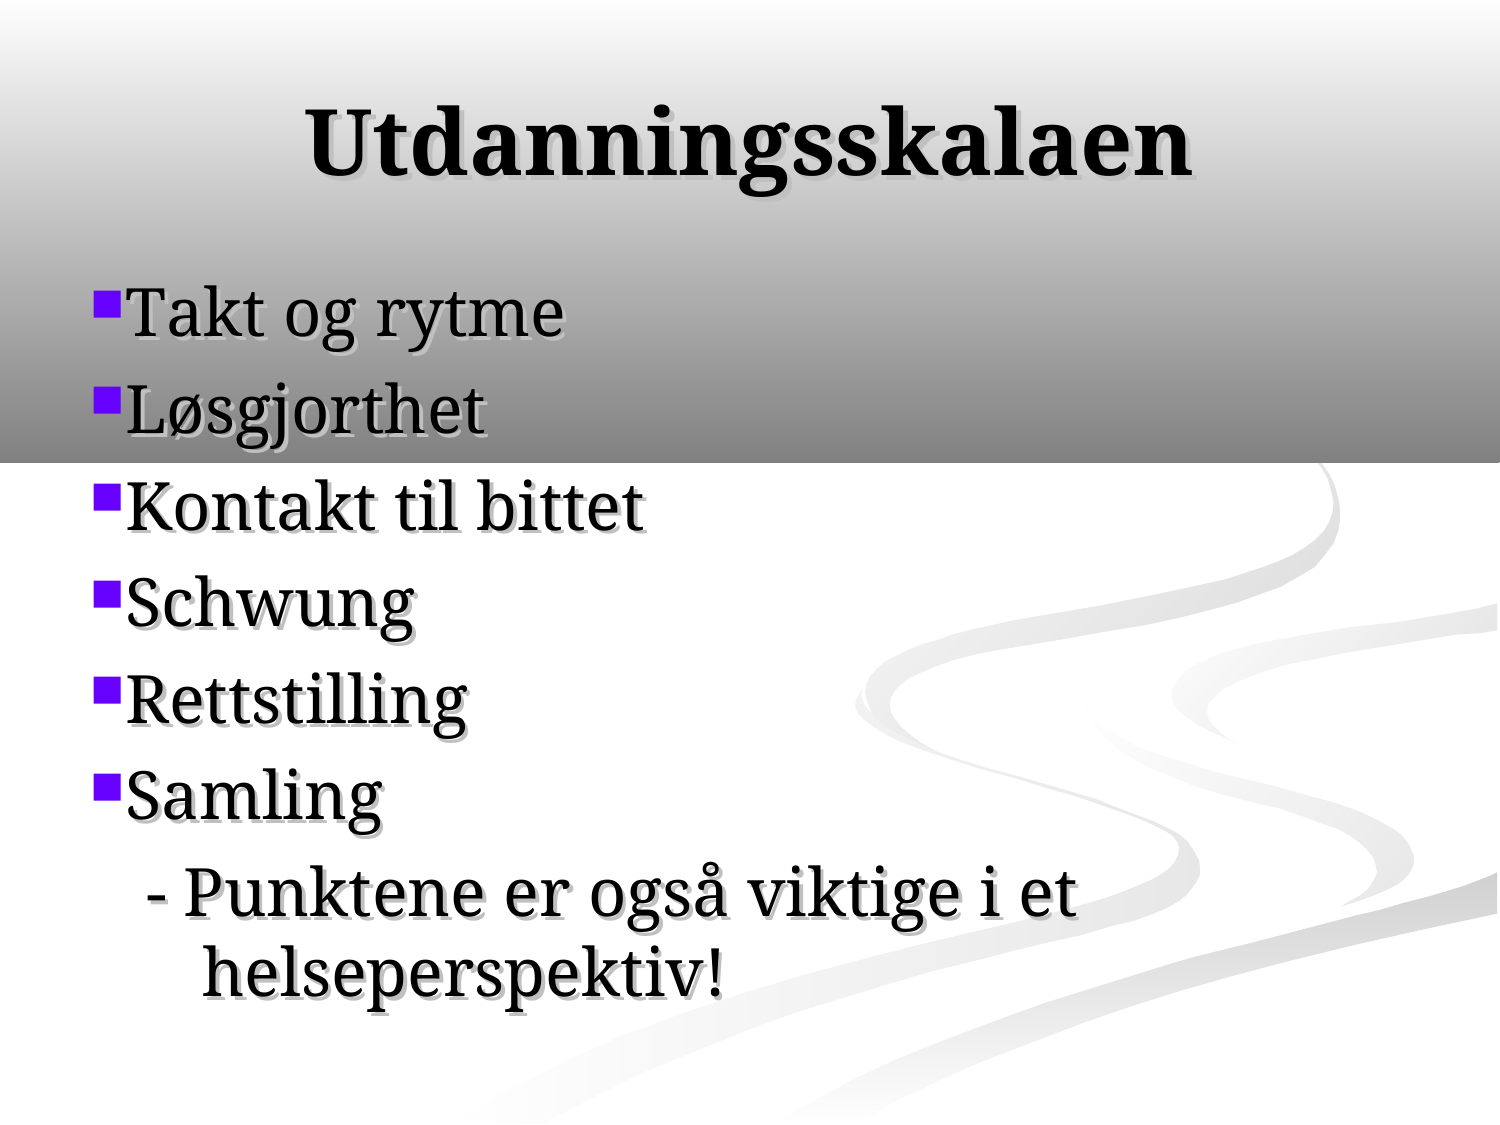

# Utdanningsskalaen
Takt og rytme
Løsgjorthet
Kontakt til bittet
Schwung
Rettstilling
Samling
- Punktene er også viktige i et helseperspektiv!